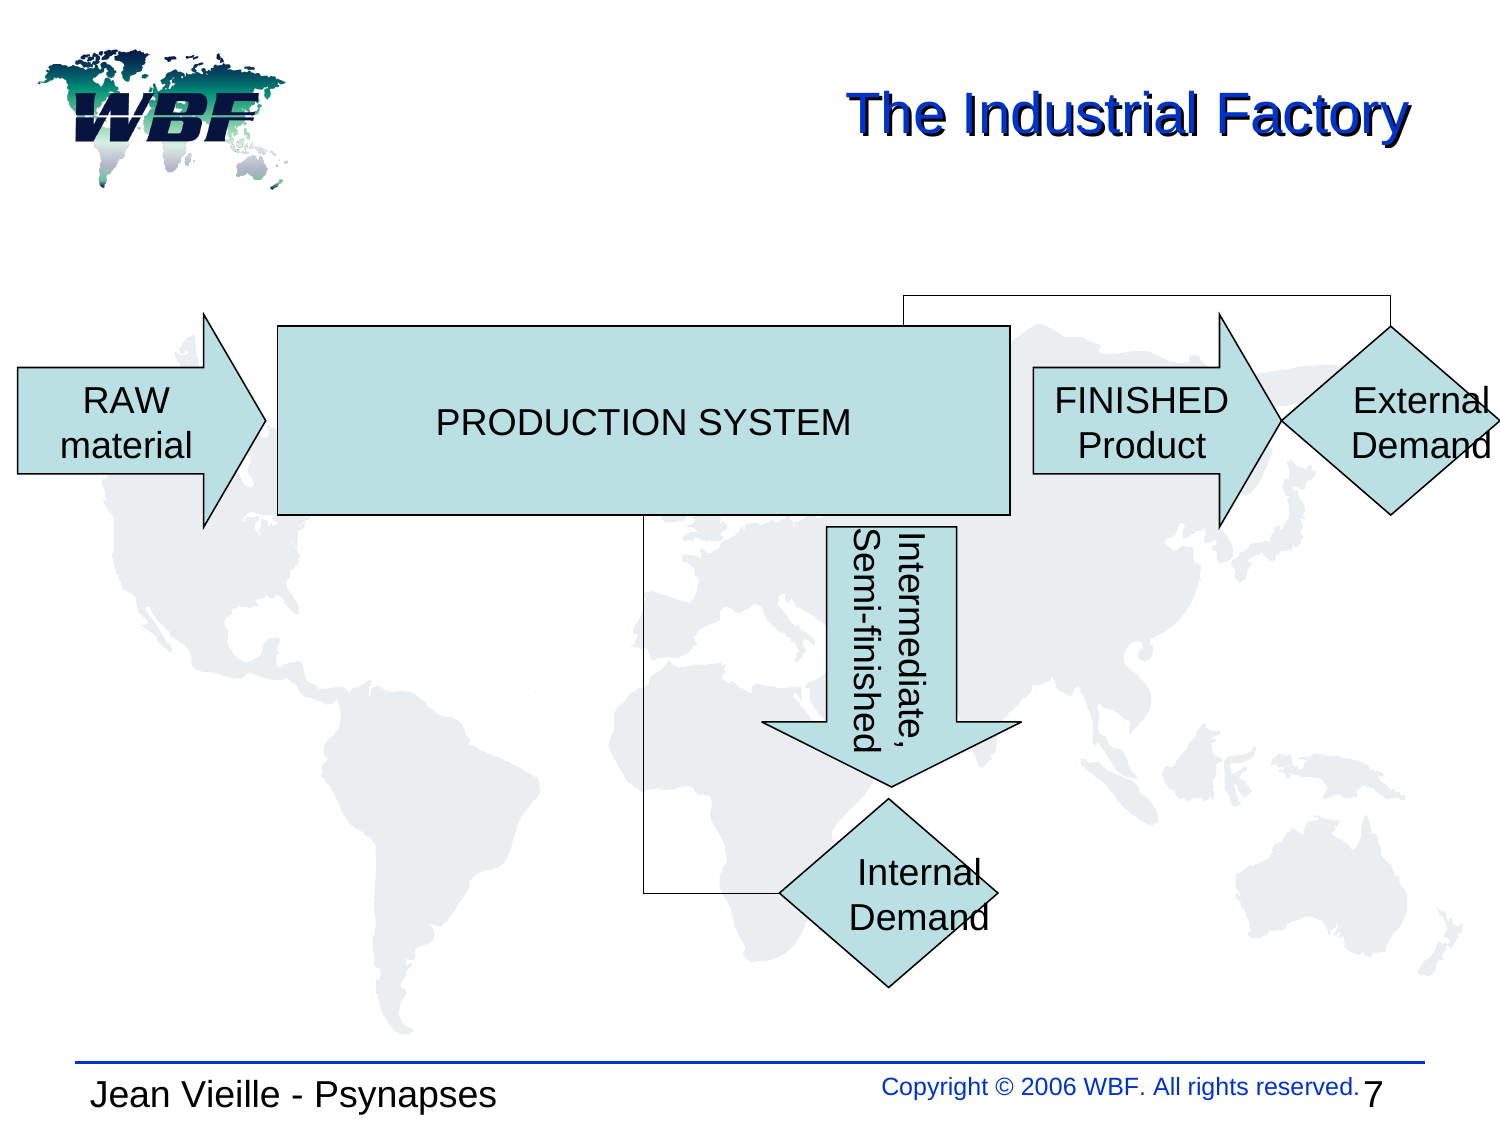

# The Industrial Factory
RAW
material
FINISHED
Product
PRODUCTION SYSTEM
External
Demand
Intermediate,
Semi-finished
Internal
Demand
Jean Vieille - Psynapses
7